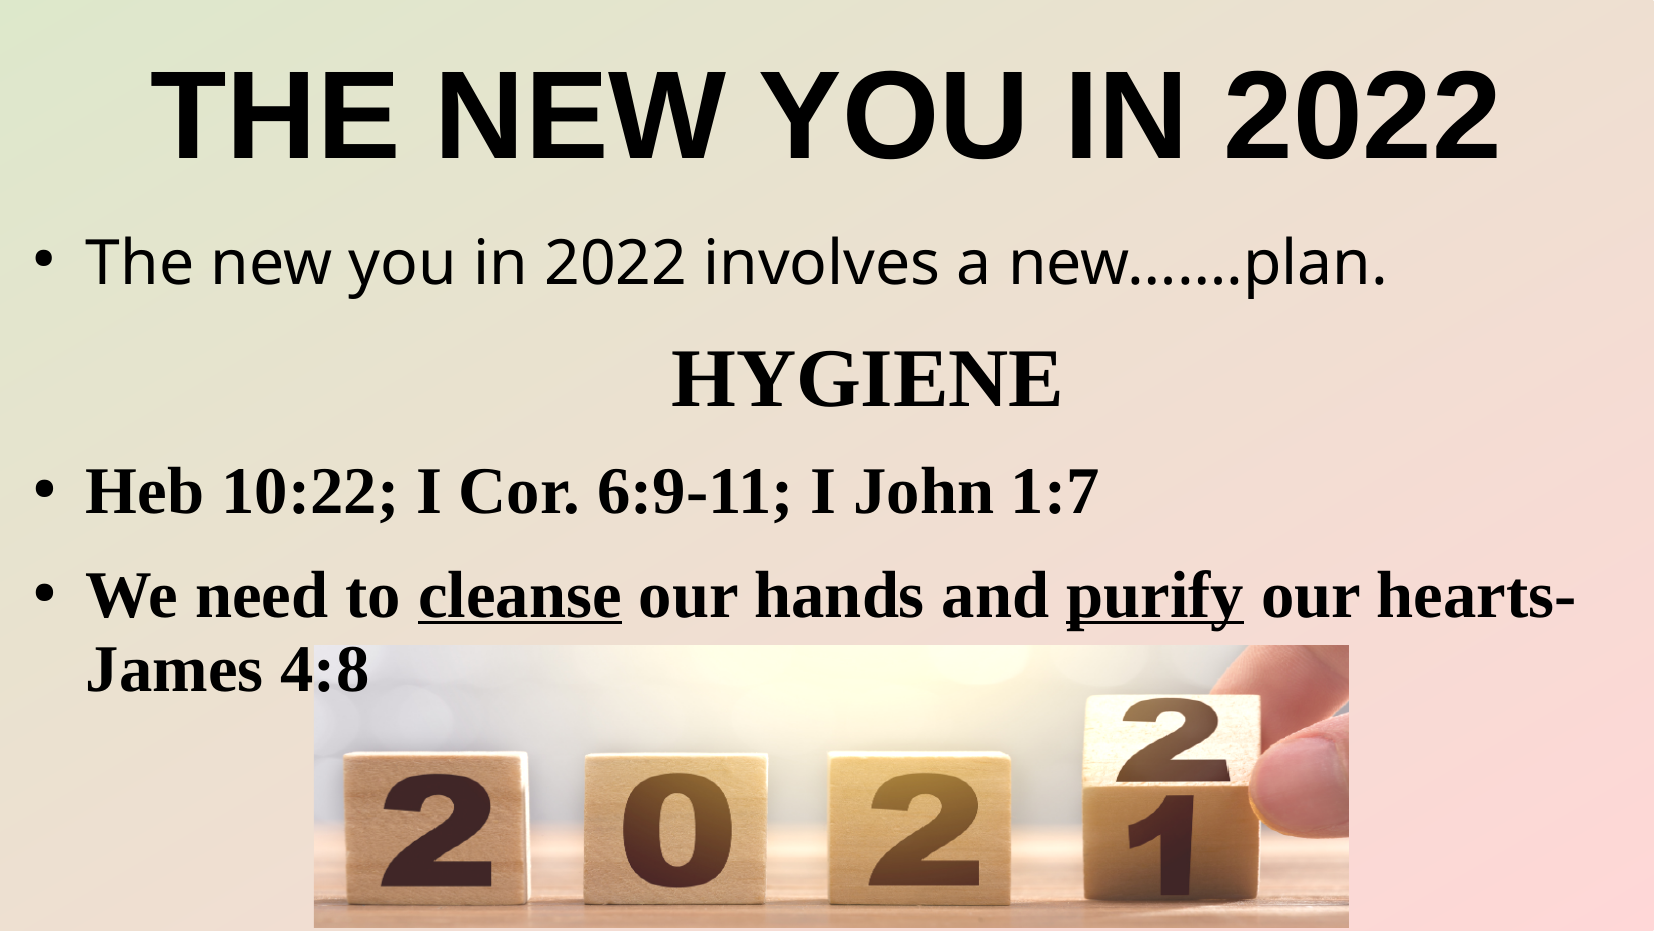

# THE NEW YOU IN 2022
The new you in 2022 involves a new…….plan.
HYGIENE
Heb 10:22; I Cor. 6:9-11; I John 1:7
We need to cleanse our hands and purify our hearts- James 4:8